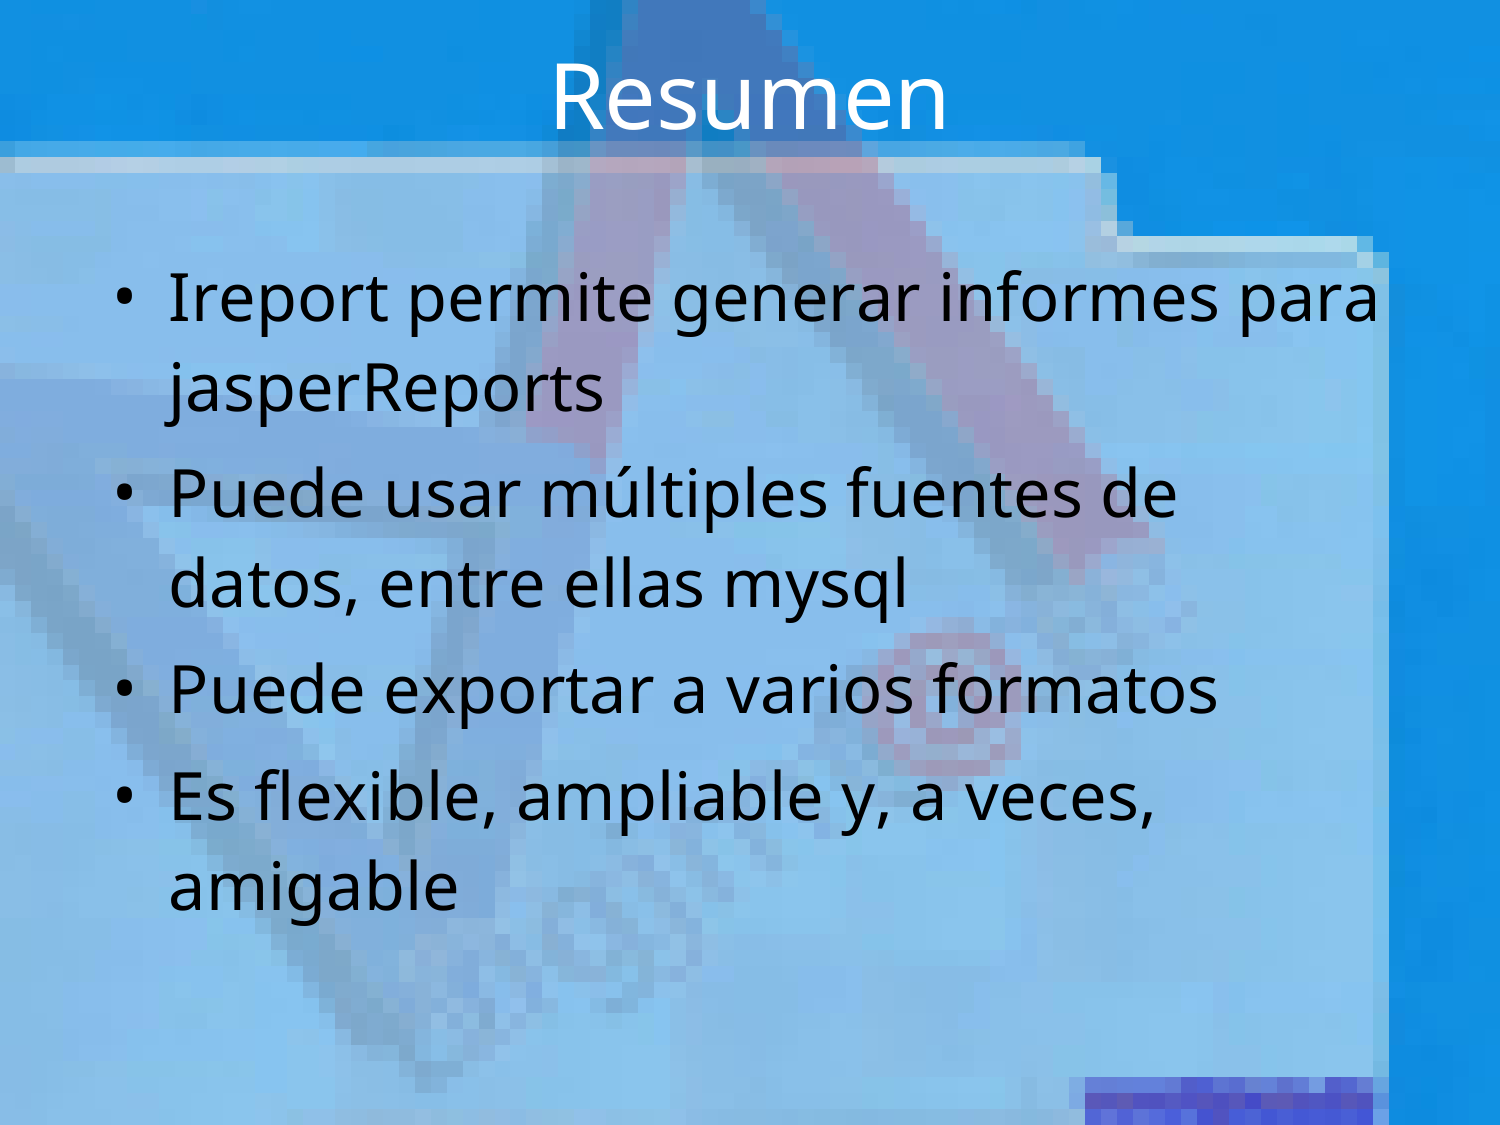

# Resumen
Ireport permite generar informes para jasperReports
Puede usar múltiples fuentes de datos, entre ellas mysql
Puede exportar a varios formatos
Es flexible, ampliable y, a veces, amigable